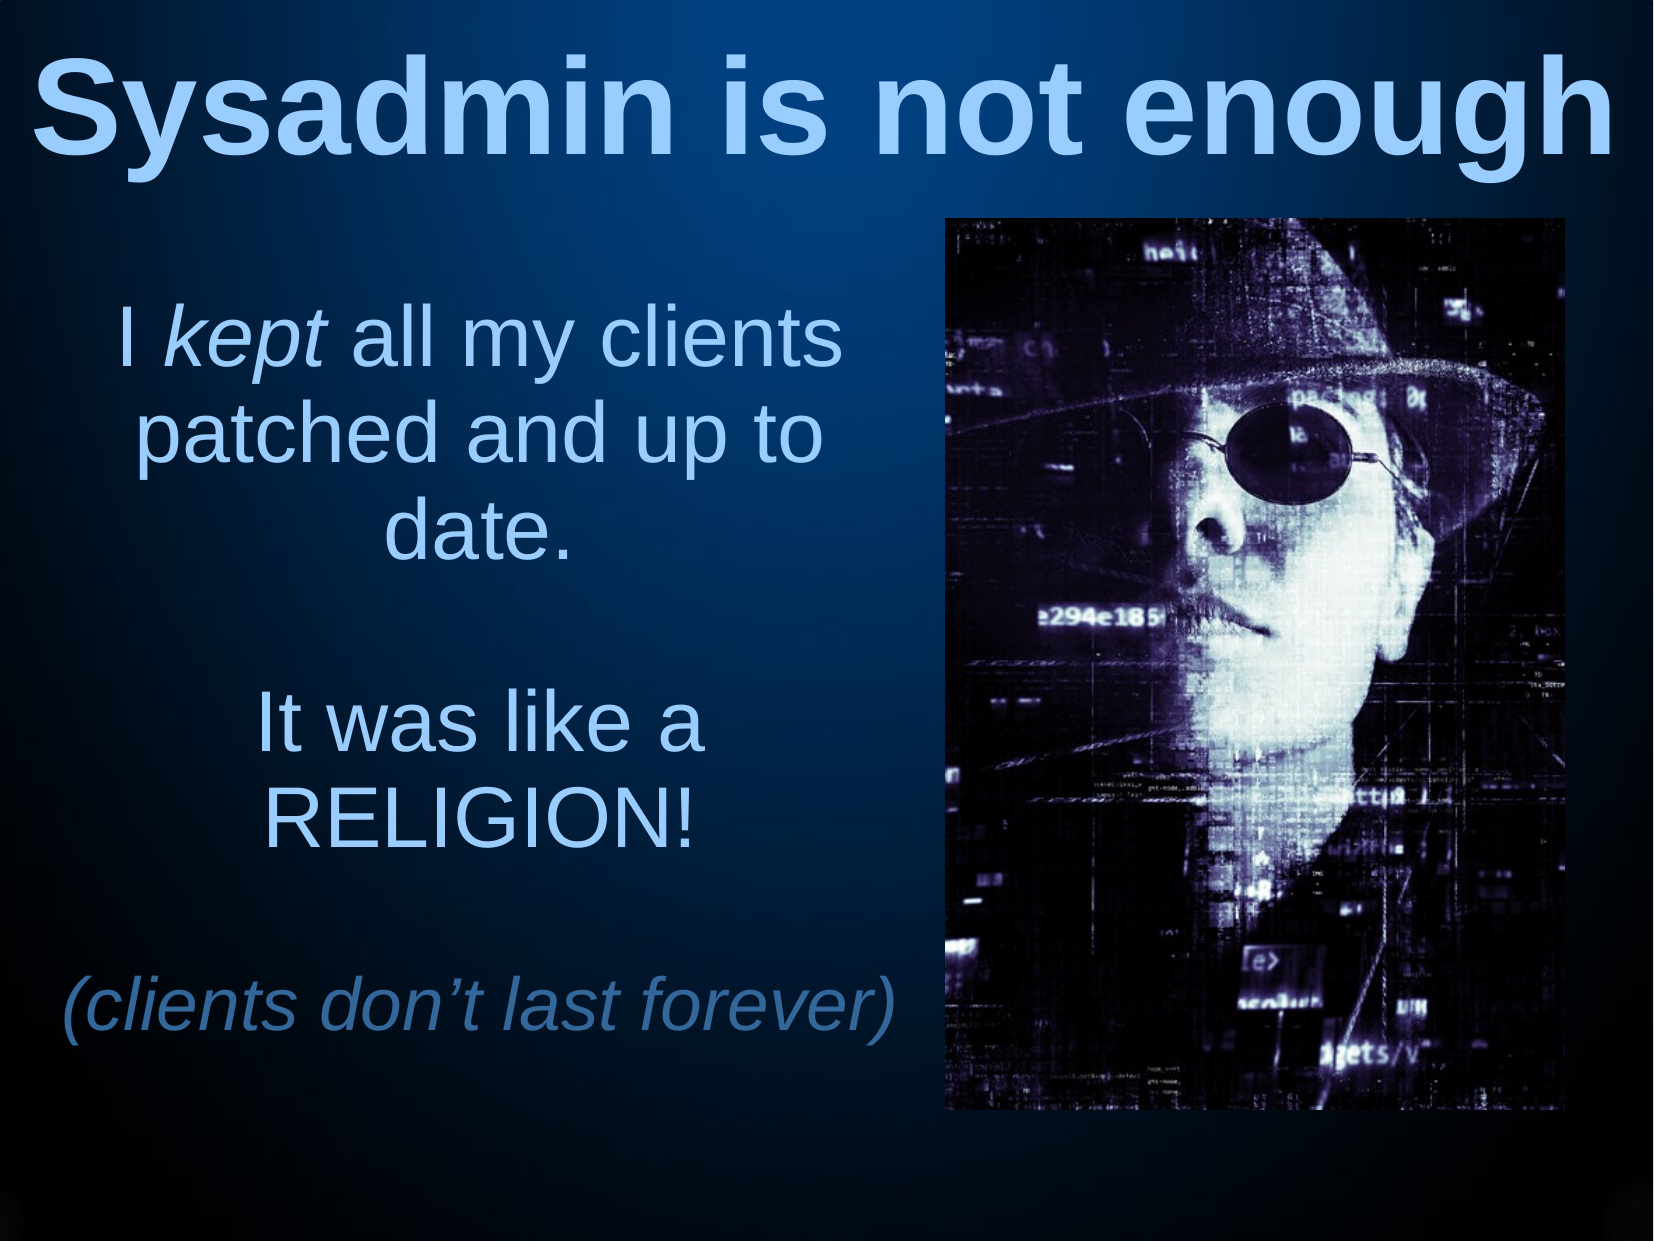

# Sysadmin is not enough
I kept all my clients patched and up to date.
It was like a RELIGION!
(clients don’t last forever)